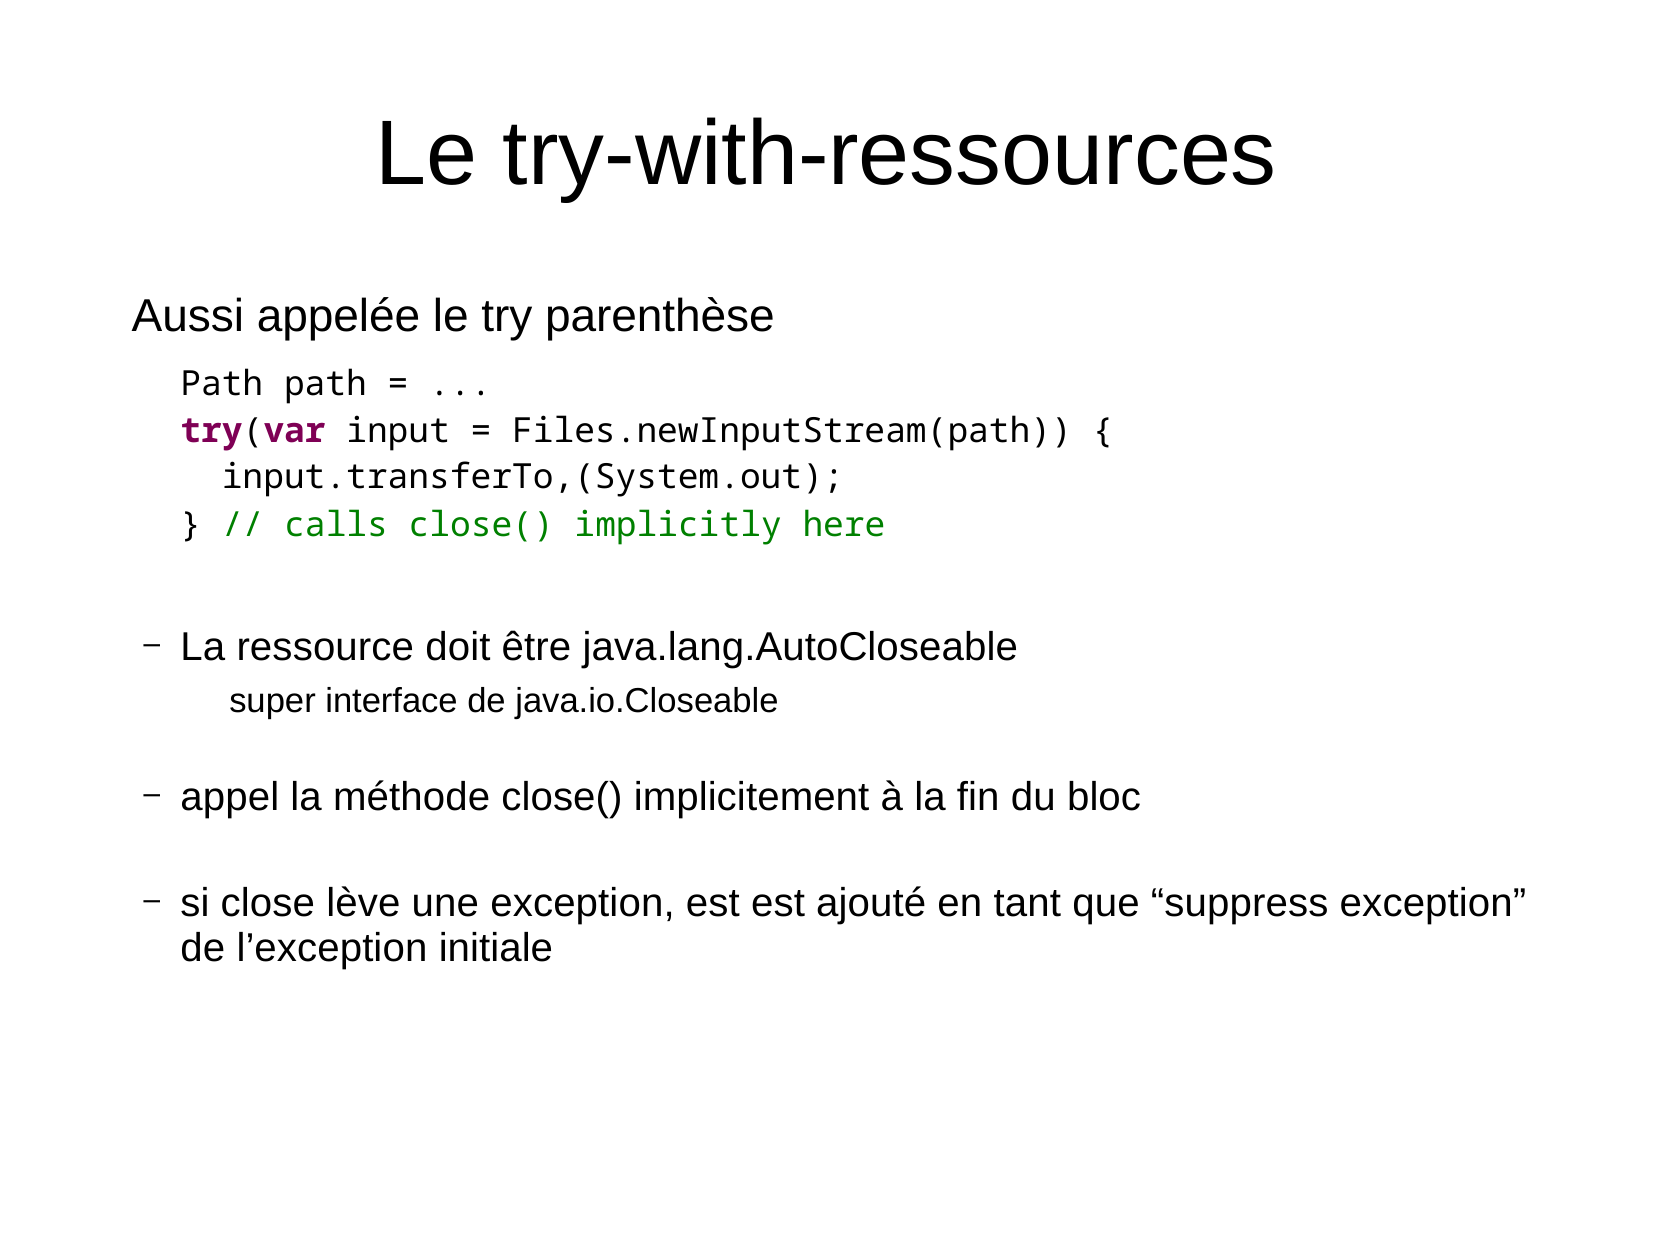

# Le try-with-ressources
Aussi appelée le try parenthèse
Path path = ...
try(var input = Files.newInputStream(path)) {
 input.transferTo,(System.out);
} // calls close() implicitly here
La ressource doit être java.lang.AutoCloseable
super interface de java.io.Closeable
appel la méthode close() implicitement à la fin du bloc
si close lève une exception, est est ajouté en tant que “suppress exception” de l’exception initiale